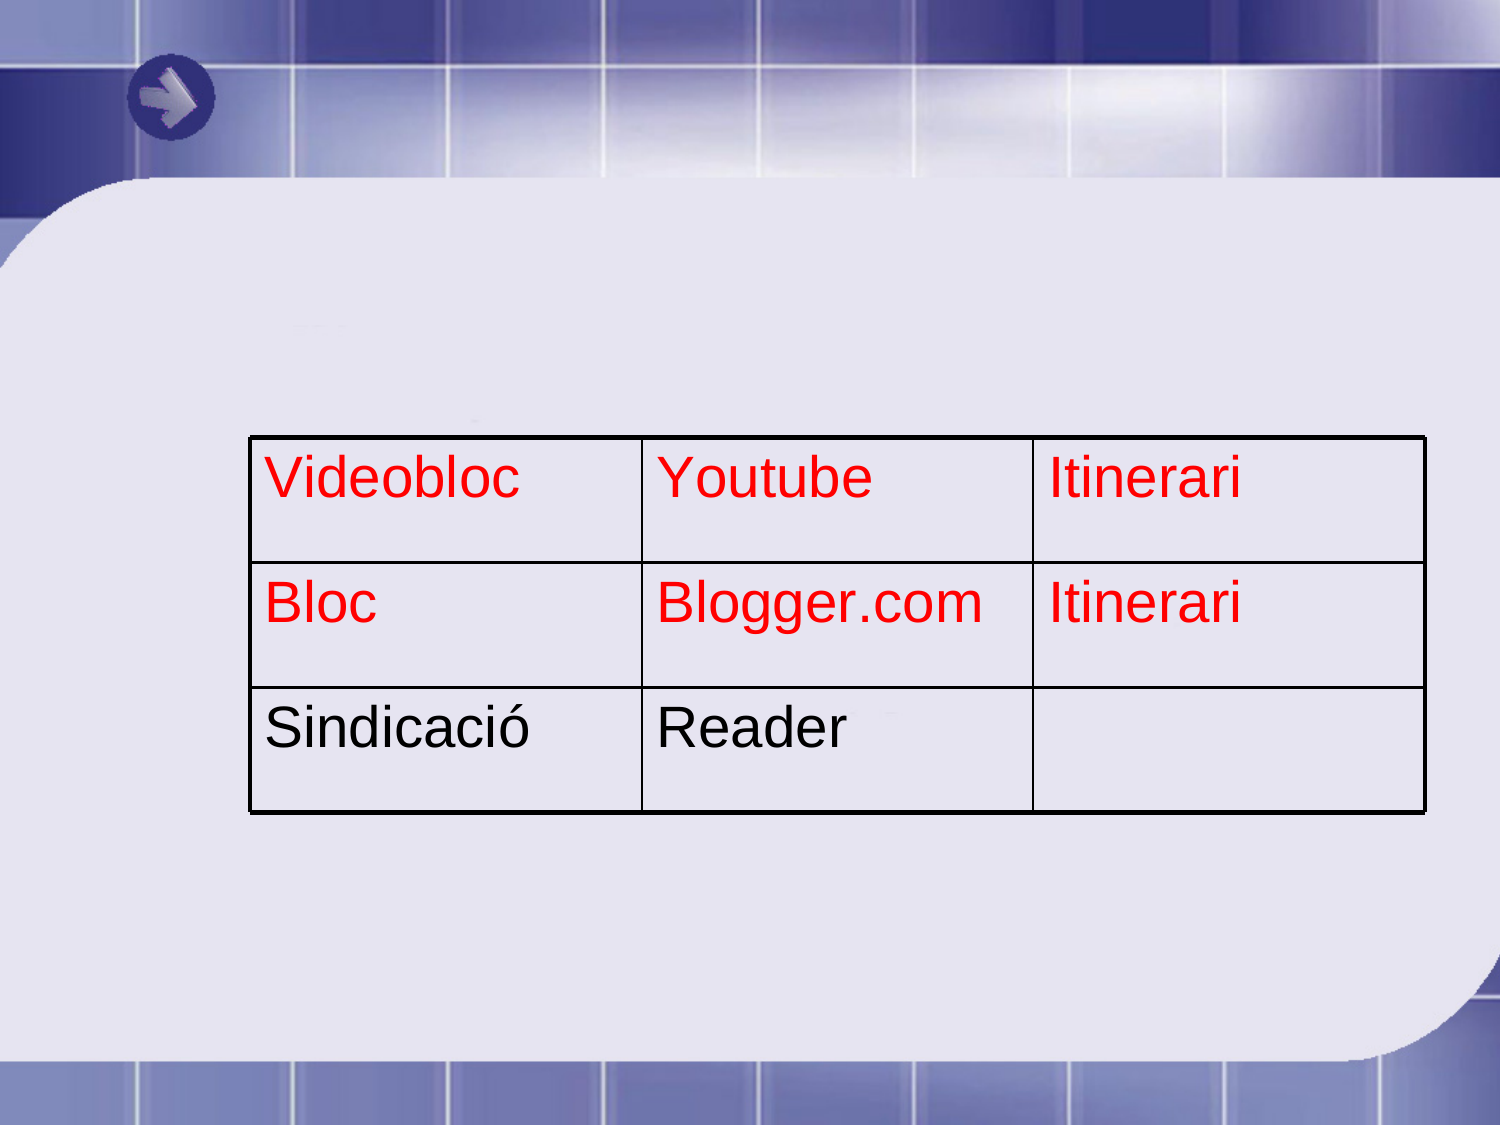

Videobloc
Youtube
Itinerari
Bloc
Blogger.com
Itinerari
Sindicació
Reader